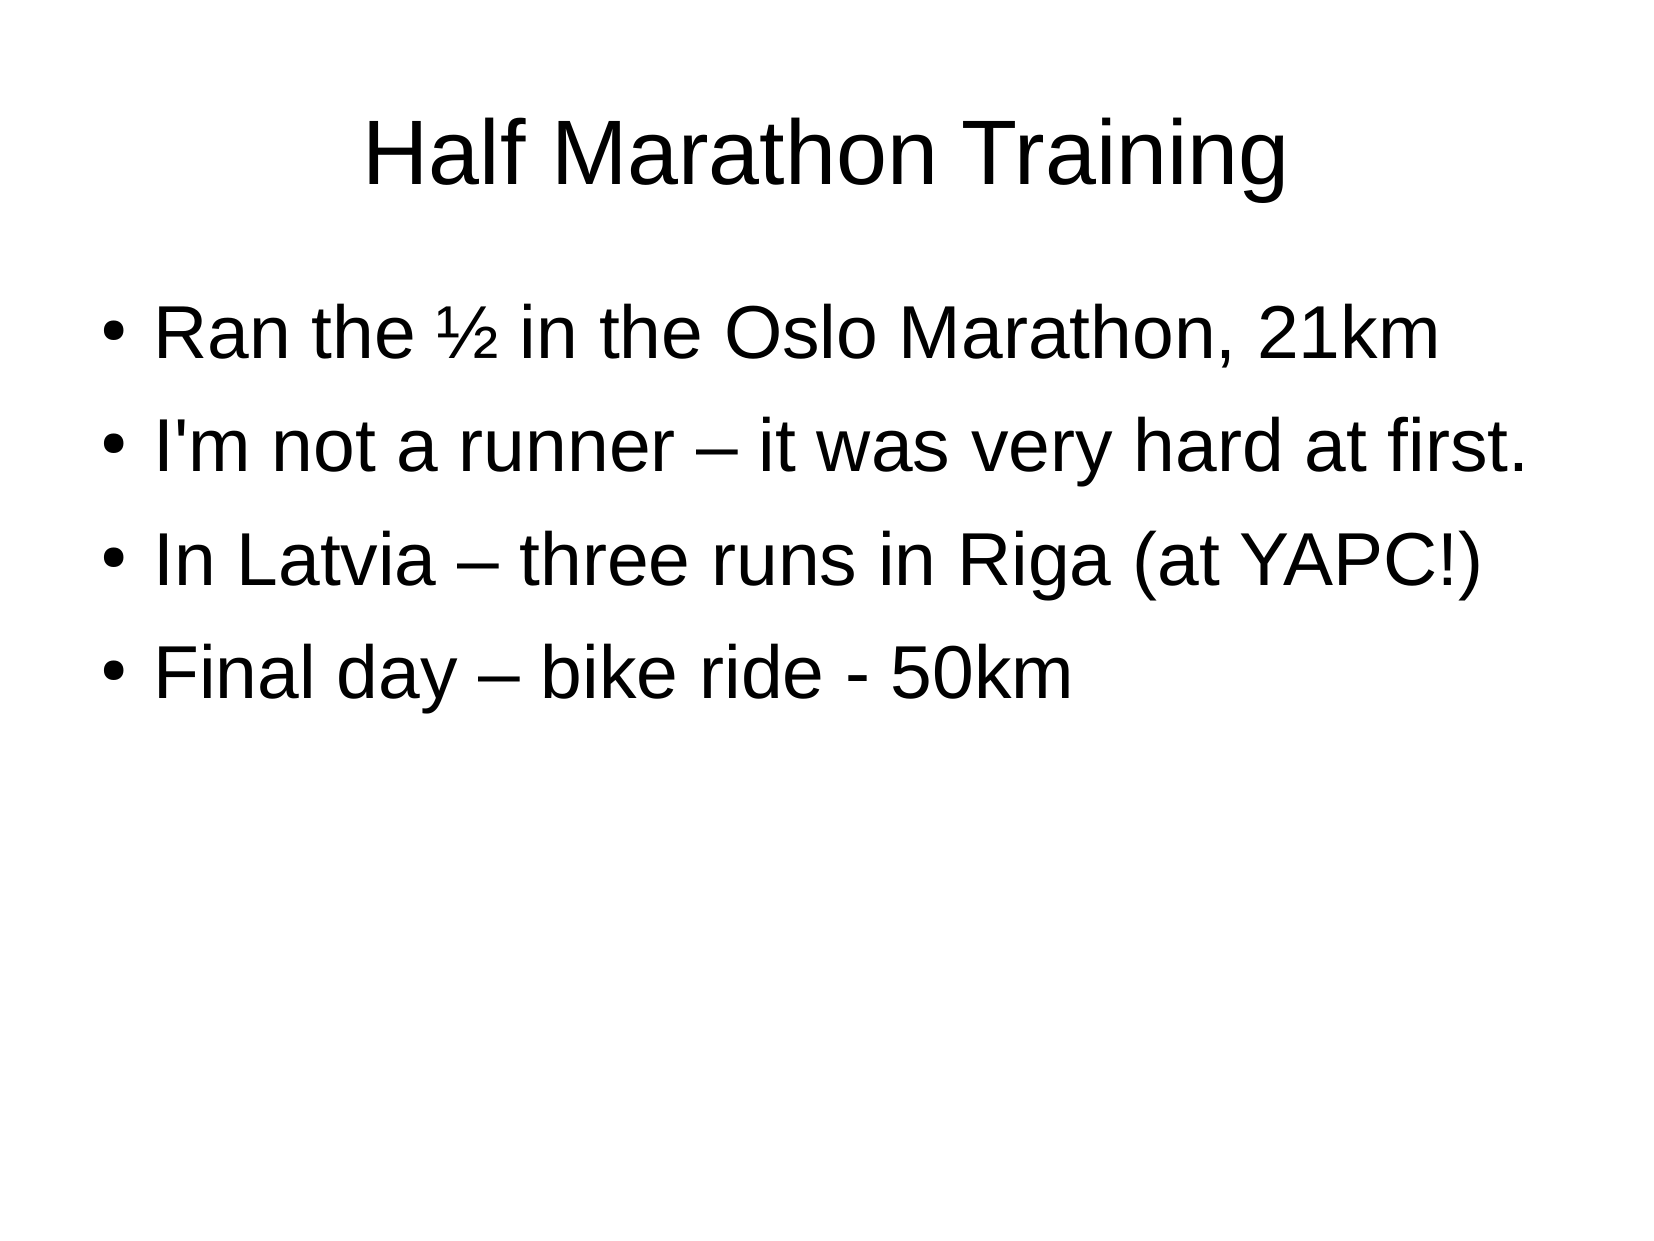

# Half Marathon Training
Ran the ½ in the Oslo Marathon, 21km
I'm not a runner – it was very hard at first.
In Latvia – three runs in Riga (at YAPC!)
Final day – bike ride - 50km